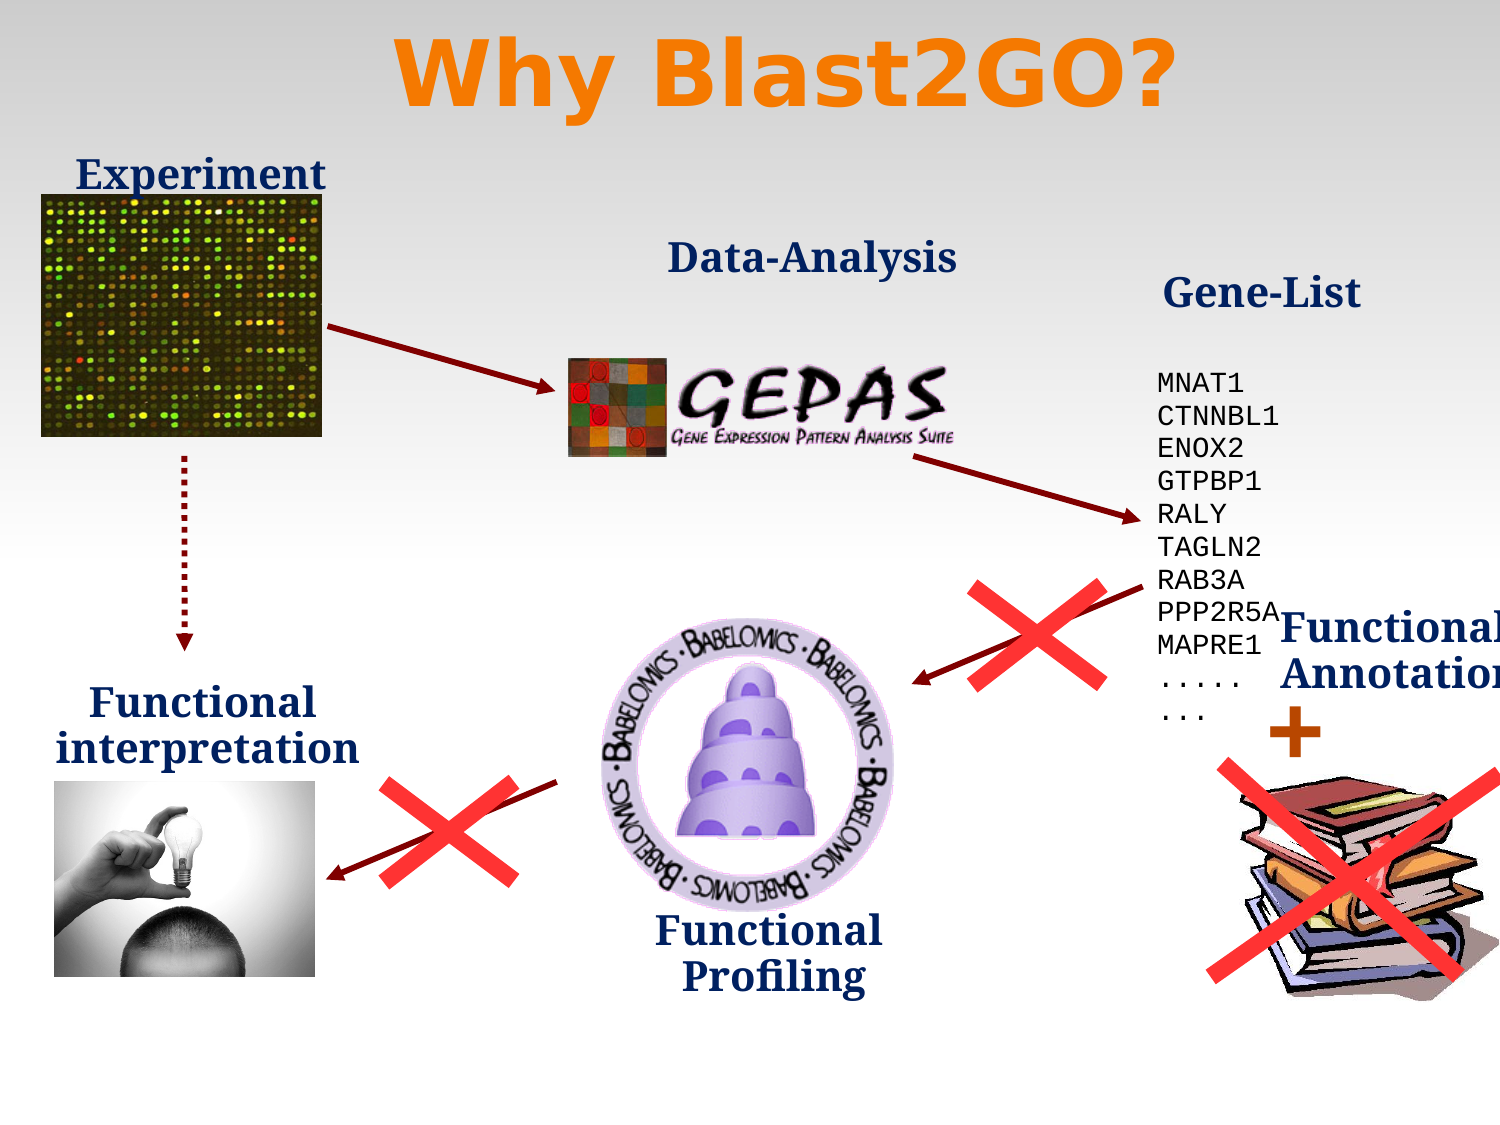

# Why Blast2GO?
Experiment
Data-Analysis
Gene-List
MNAT1
CTNNBL1
ENOX2
GTPBP1
RALY
TAGLN2
RAB3A
PPP2R5A
MAPRE1
.....
...
Functional
Annotation
+
Functional
interpretation
Functional
Profiling